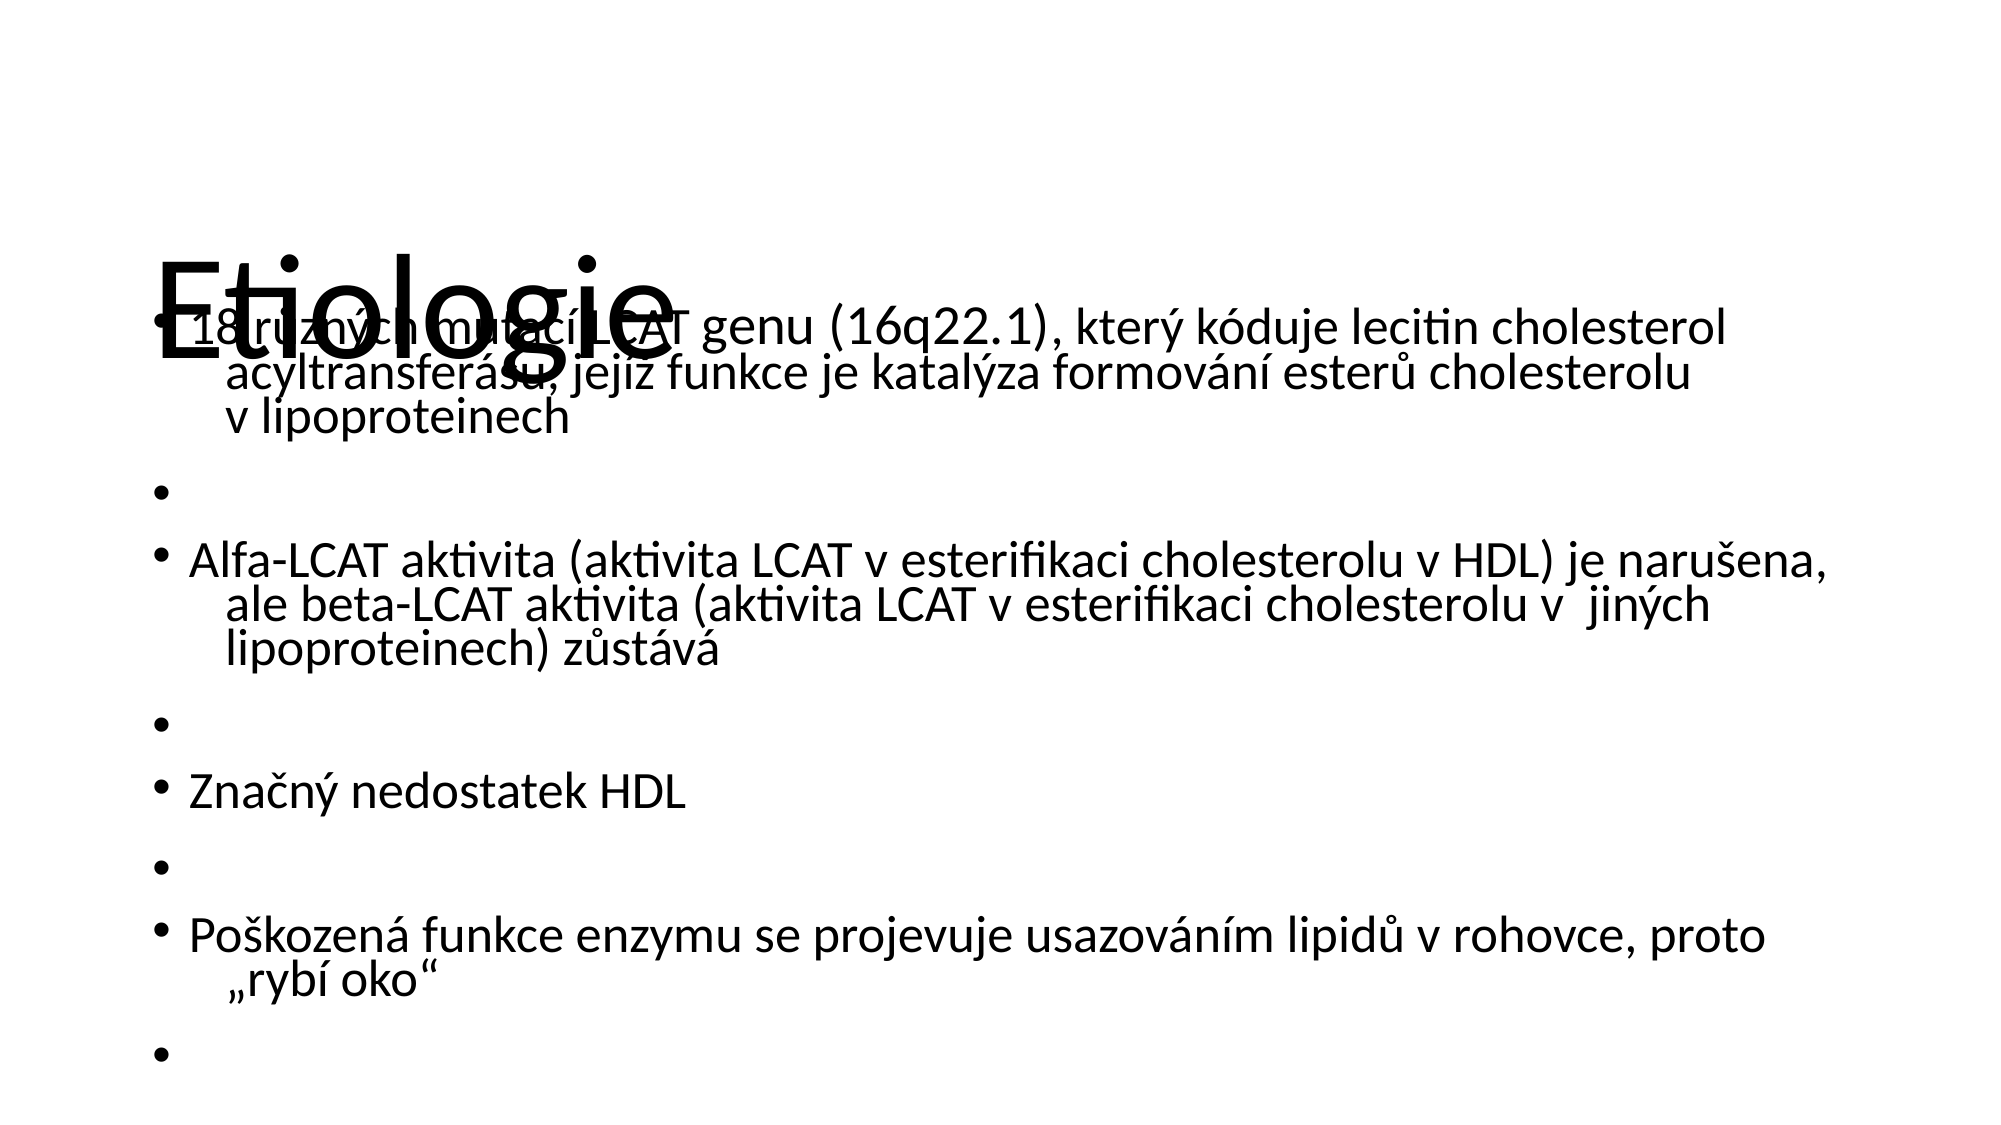

# Etiologie
18 různých mutací LCAT genu (16q22.1), který kóduje lecitin cholesterol acyltransferásu, jejíž funkce je katalýza formování esterů cholesterolu v lipoproteinech
Alfa-LCAT aktivita (aktivita LCAT v esterifikaci cholesterolu v HDL) je narušena, ale beta-LCAT aktivita (aktivita LCAT v esterifikaci cholesterolu v jiných lipoproteinech) zůstává
Značný nedostatek HDL
Poškozená funkce enzymu se projevuje usazováním lipidů v rohovce, proto „rybí oko“